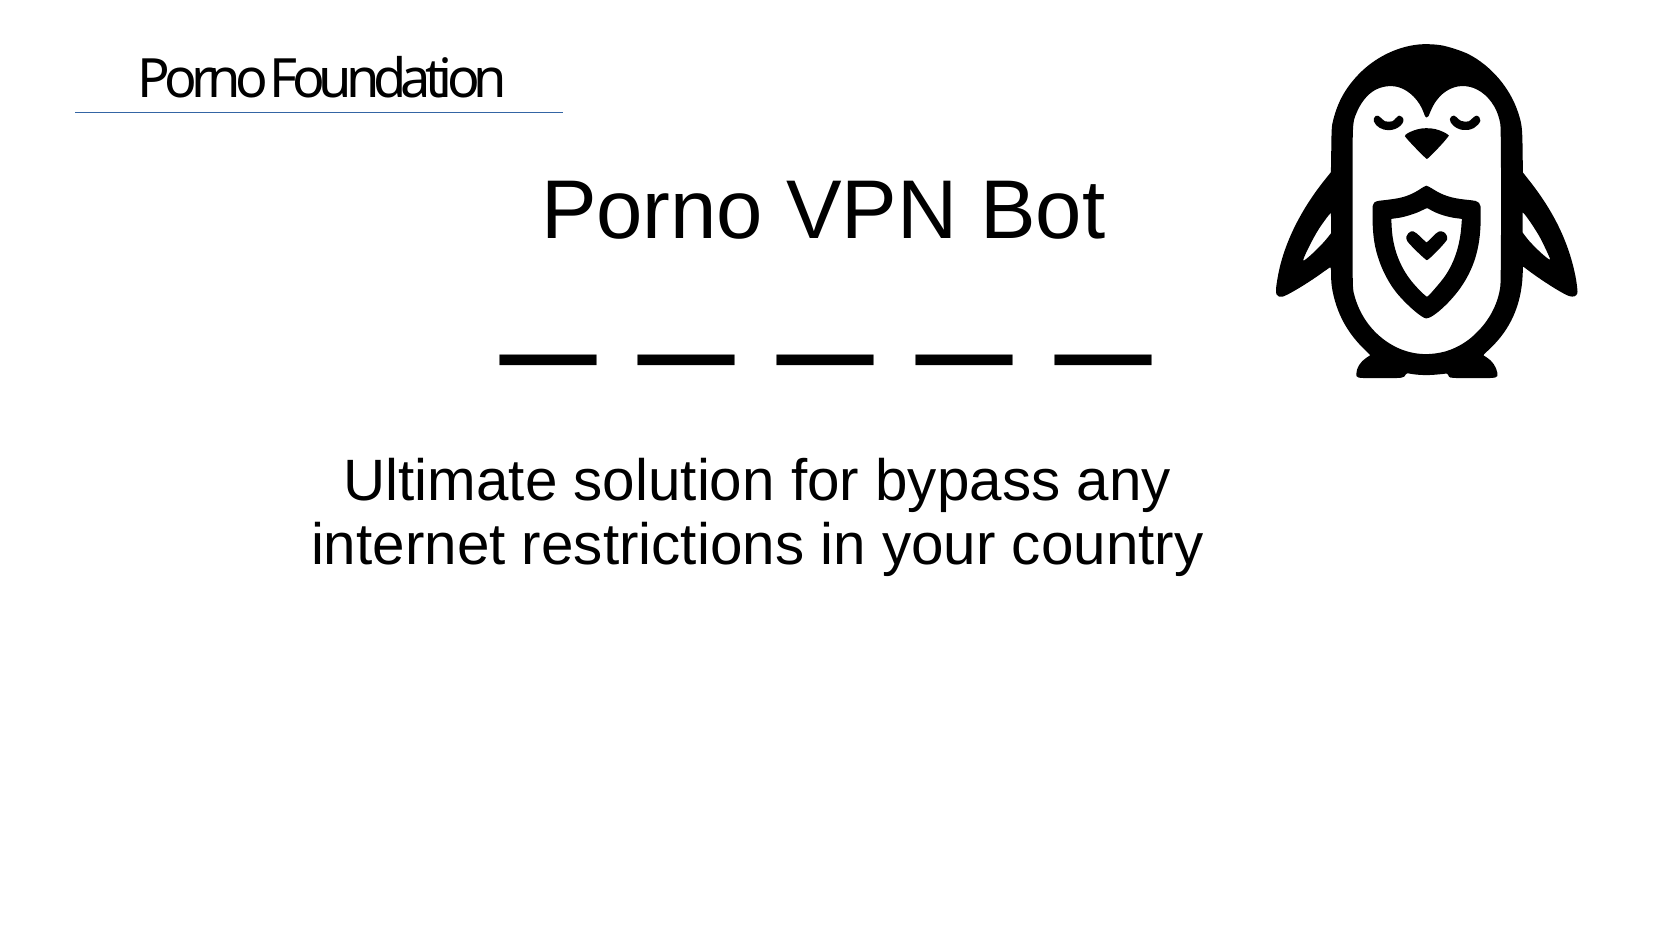

# Porno Foundation
Porno VPN Bot
_ _ _ _ _
Ultimate solution for bypass any internet restrictions in your country